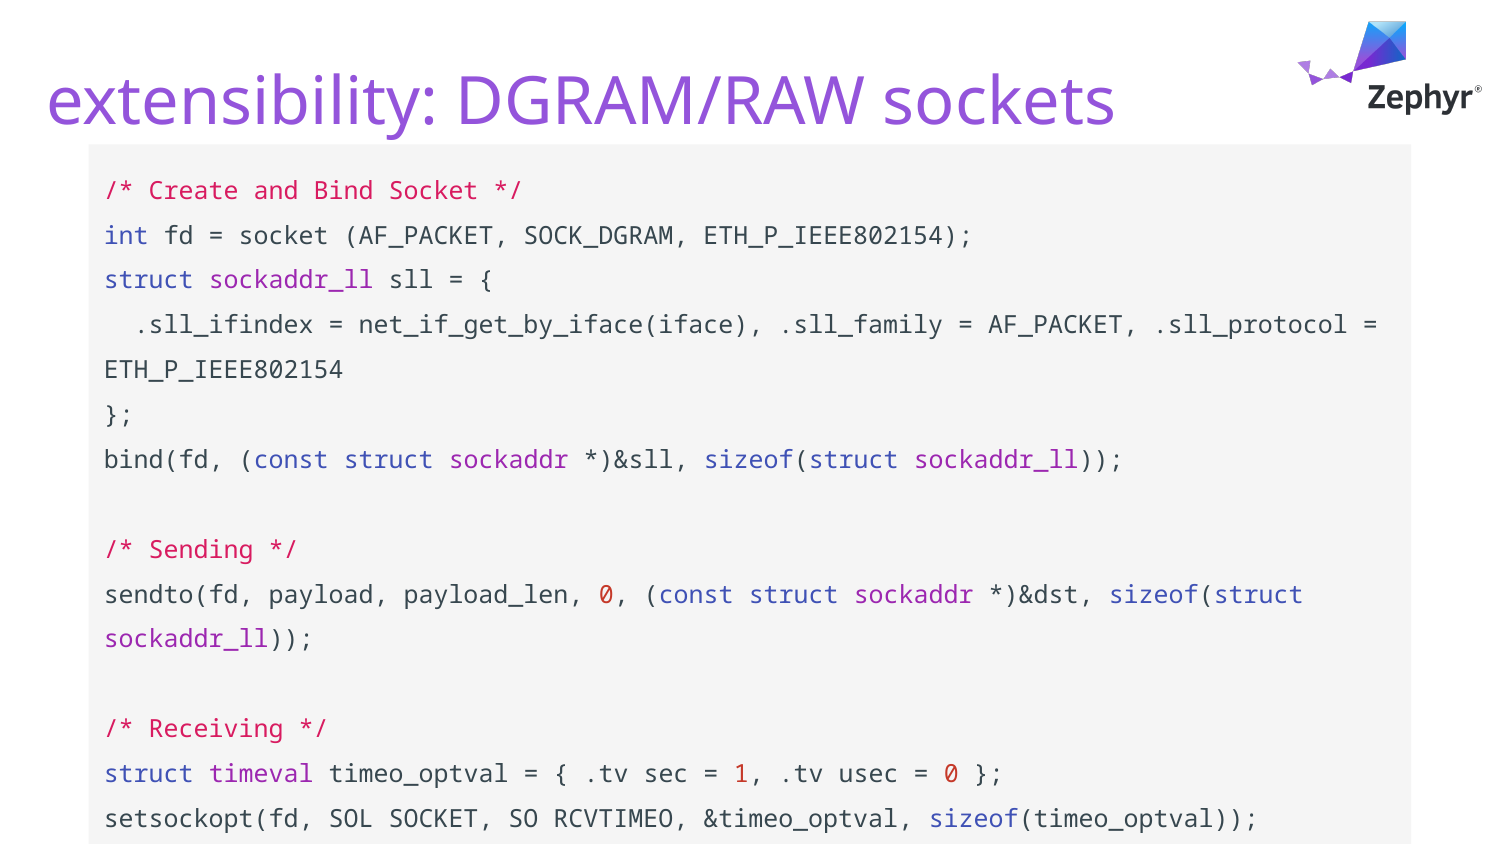

# extensibility: DGRAM/RAW sockets
/* Create and Bind Socket */
int fd = socket (AF_PACKET, SOCK_DGRAM, ETH_P_IEEE802154);
struct sockaddr_ll sll = {
 .sll_ifindex = net_if_get_by_iface(iface), .sll_family = AF_PACKET, .sll_protocol = ETH_P_IEEE802154
};
bind(fd, (const struct sockaddr *)&sll, sizeof(struct sockaddr_ll));
/* Sending */
sendto(fd, payload, payload_len, 0, (const struct sockaddr *)&dst, sizeof(struct sockaddr_ll));
/* Receiving */
struct timeval timeo_optval = { .tv sec = 1, .tv usec = 0 };
setsockopt(fd, SOL SOCKET, SO RCVTIMEO, &timeo_optval, sizeof(timeo_optval));
recvfrom(fd, buf, len, 0, (struct sockaddr *)&src, &src_len);